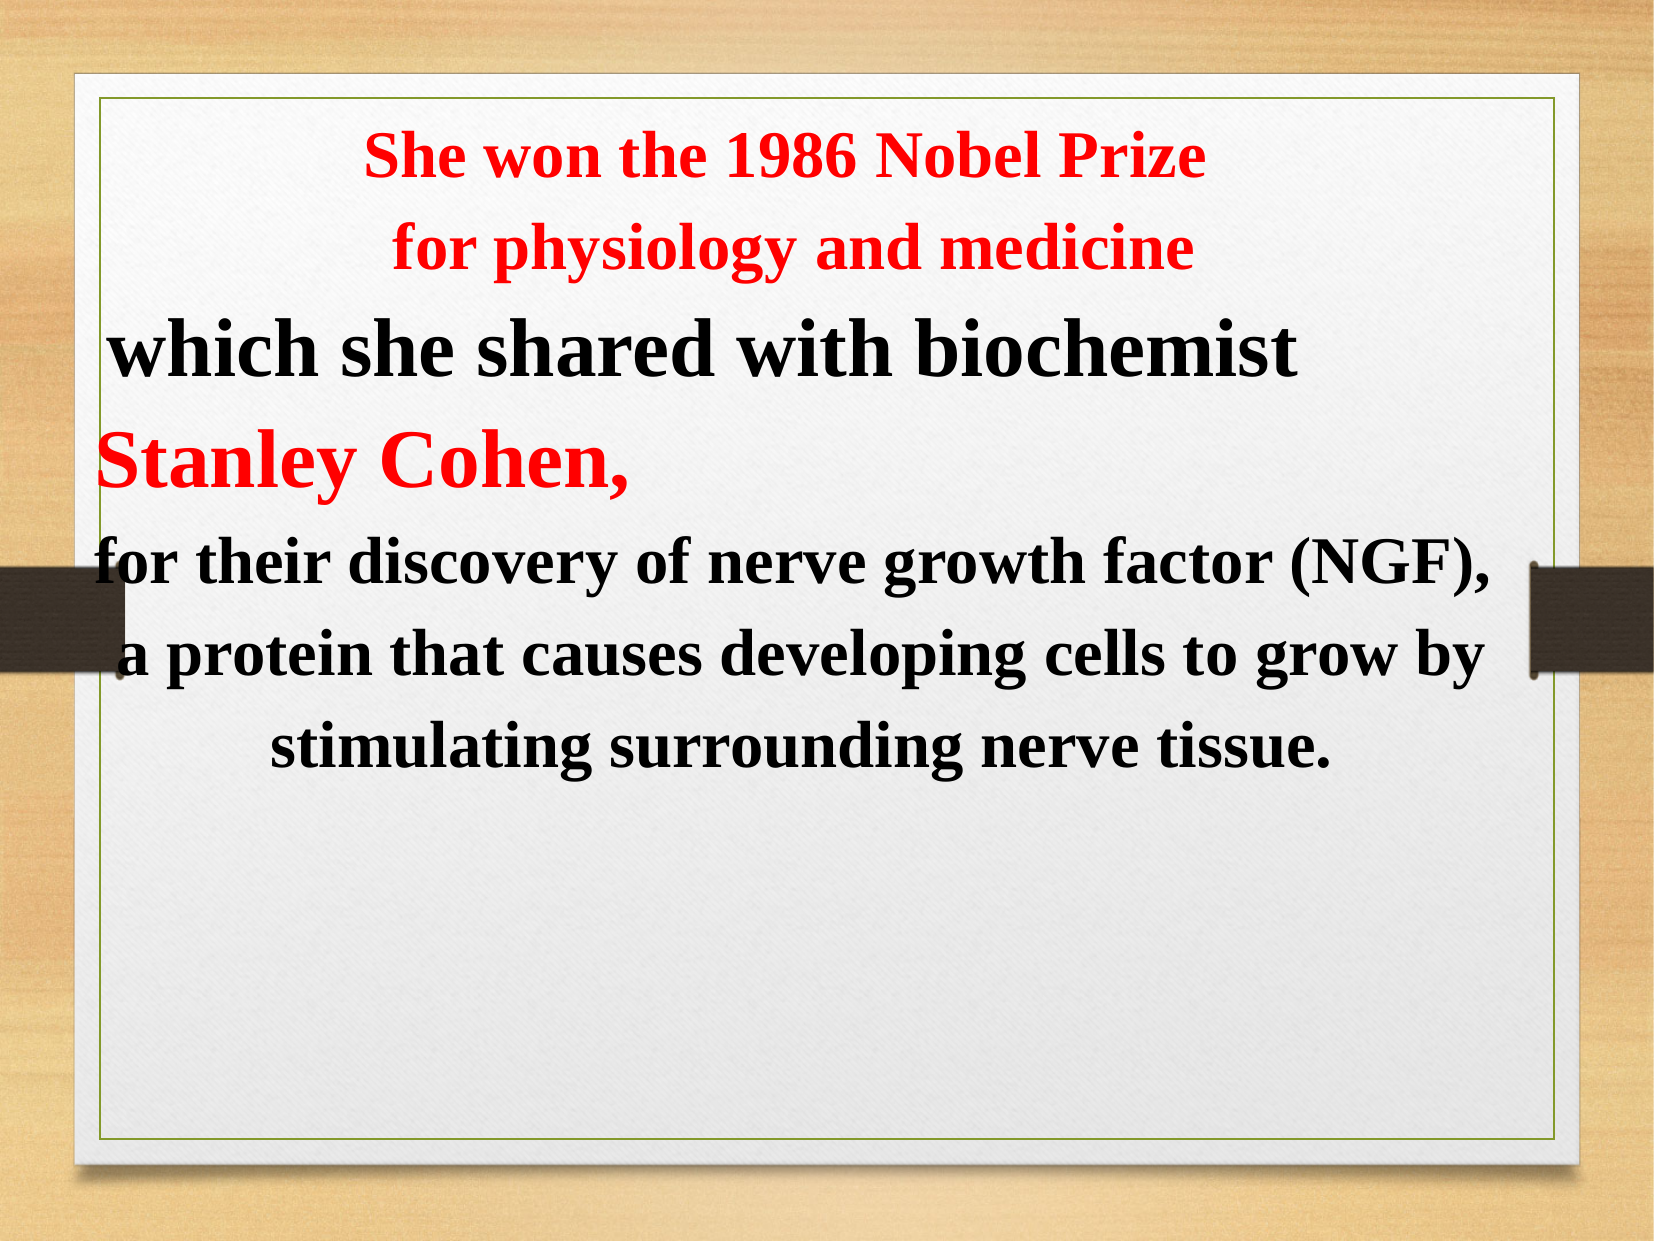

She won the 1986 Nobel Prize
for physiology and medicine
 which she shared with biochemist
Stanley Cohen,
for their discovery of nerve growth factor (NGF),
 a protein that causes developing cells to grow by
 stimulating surrounding nerve tissue.